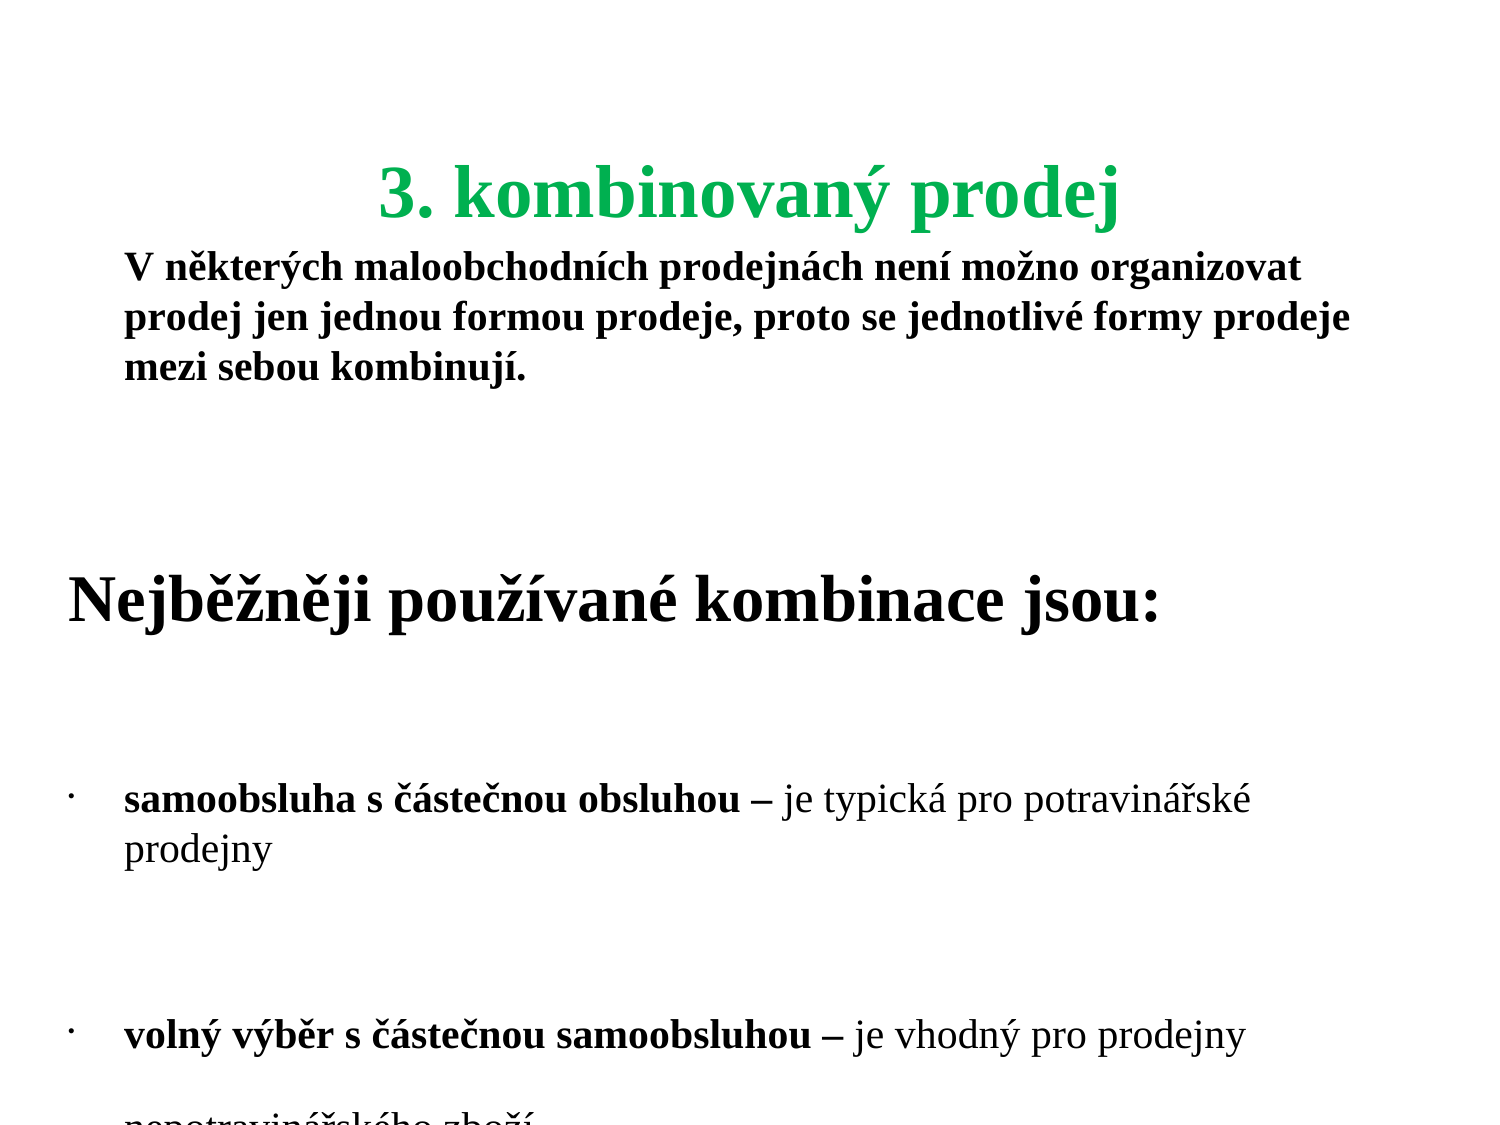

# 3. kombinovaný prodej
	V některých maloobchodních prodejnách není možno organizovat prodej jen jednou formou prodeje, proto se jednotlivé formy prodeje mezi sebou kombinují.
Nejběžněji používané kombinace jsou:
samoobsluha s částečnou obsluhou – je typická pro potravinářské prodejny
volný výběr s částečnou samoobsluhou – je vhodný pro prodejny
	nepotravinářského zboží